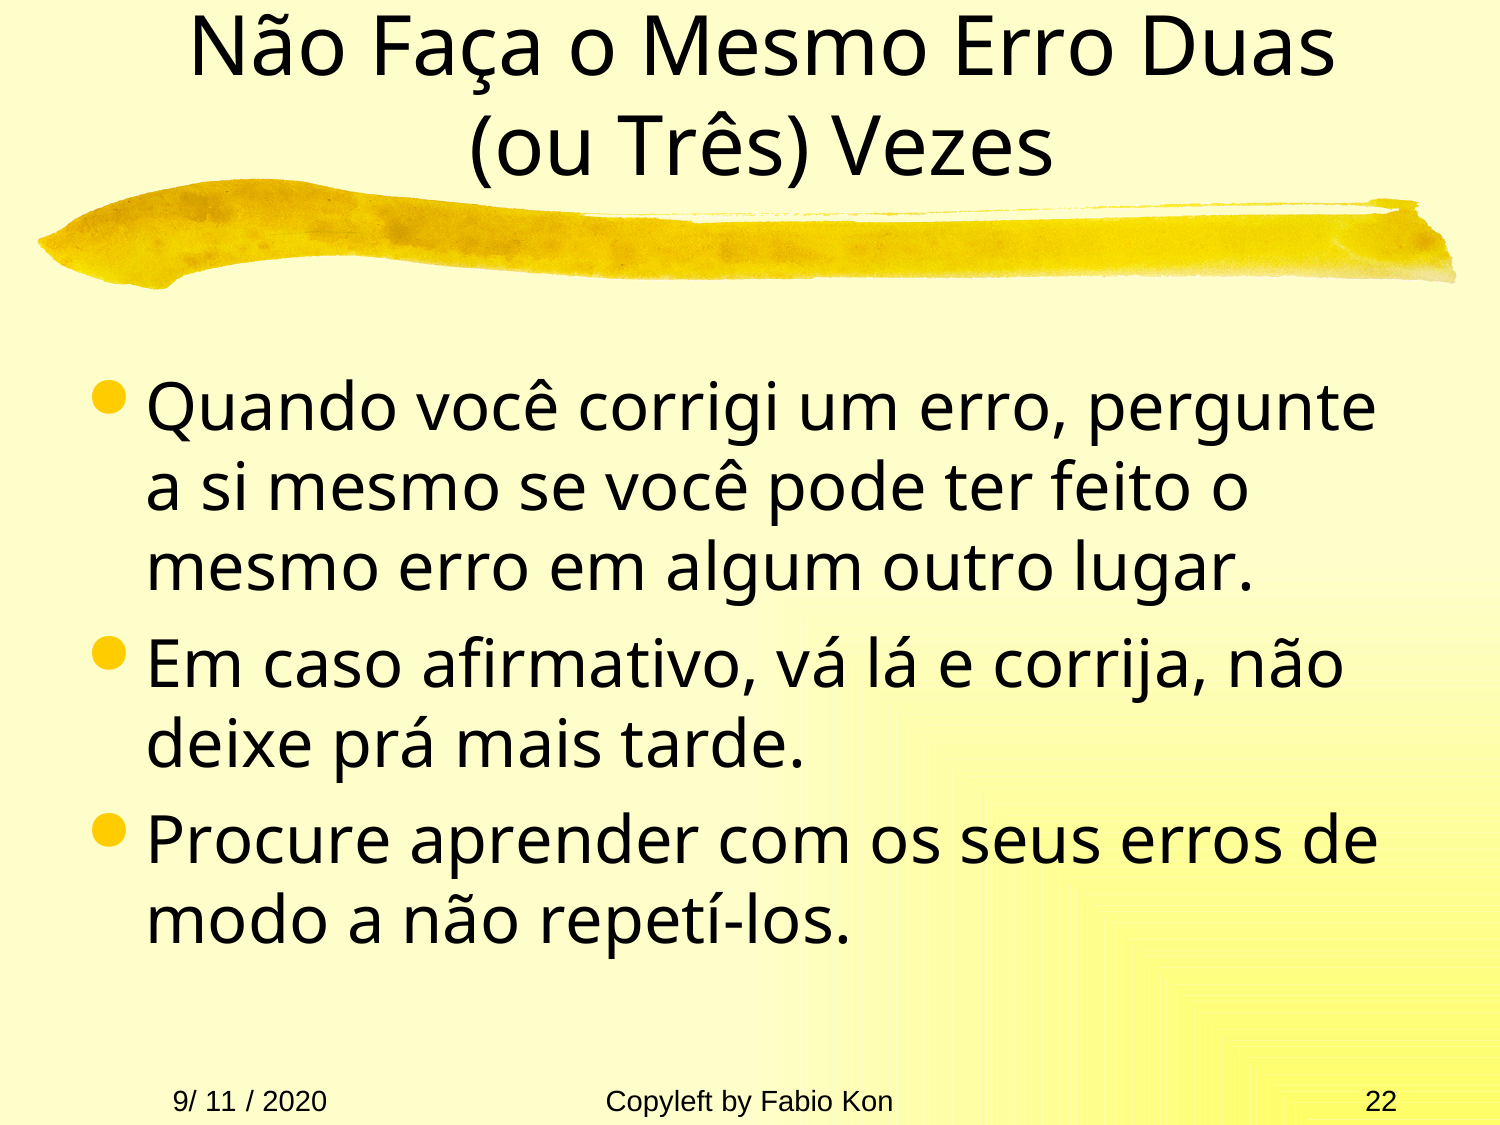

# Não Faça o Mesmo Erro Duas (ou Três) Vezes
Quando você corrigi um erro, pergunte a si mesmo se você pode ter feito o mesmo erro em algum outro lugar.
Em caso afirmativo, vá lá e corrija, não deixe prá mais tarde.
Procure aprender com os seus erros de modo a não repetí-los.
ECOOP'99 OOOSW
22